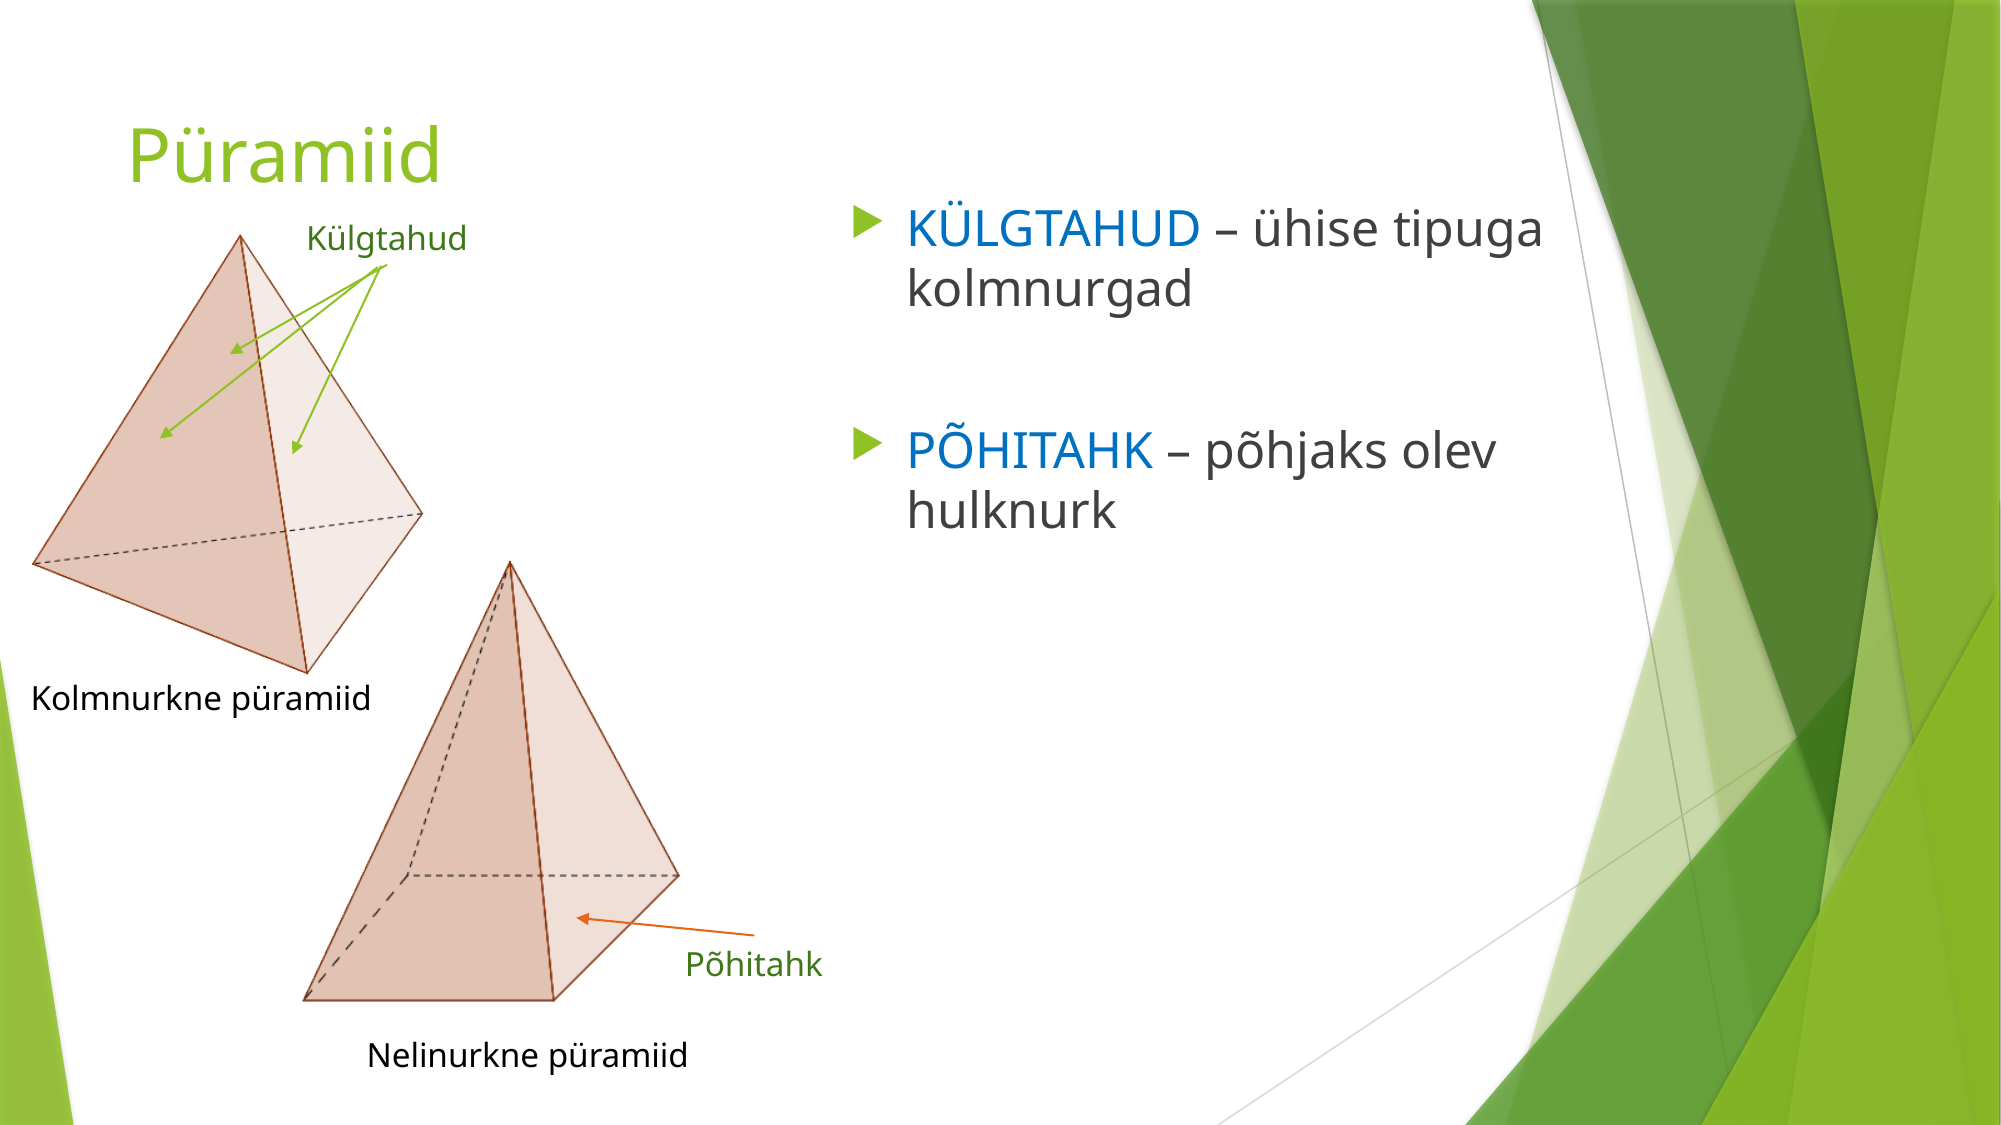

# Püramiid
KÜLGTAHUD – ühise tipuga kolmnurgad
PÕHITAHK – põhjaks olev hulknurk
Külgtahud
Kolmnurkne püramiid
Põhitahk
Nelinurkne püramiid